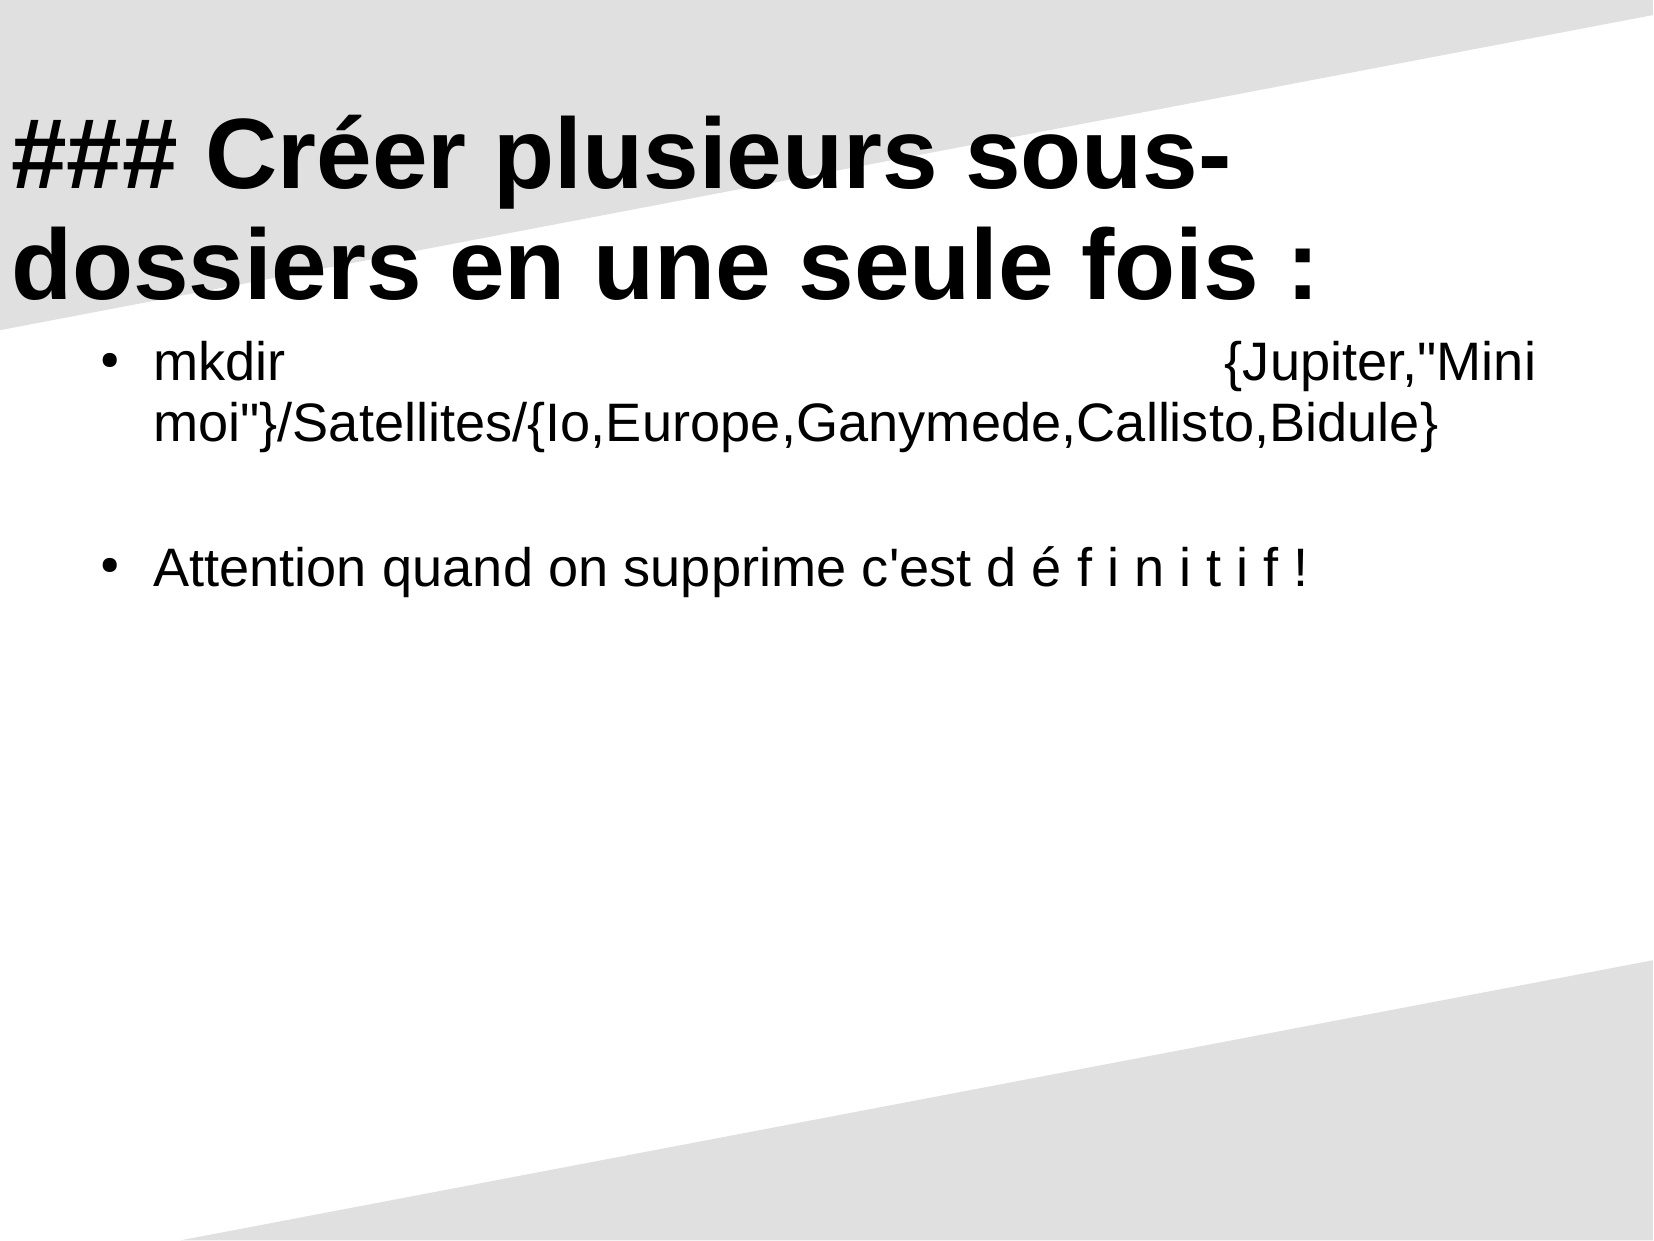

# ### Créer plusieurs sous-dossiers en une seule fois :
mkdir {Jupiter,"Mini moi"}/Satellites/{Io,Europe,Ganymede,Callisto,Bidule}
Attention quand on supprime c'est d é f i n i t i f !